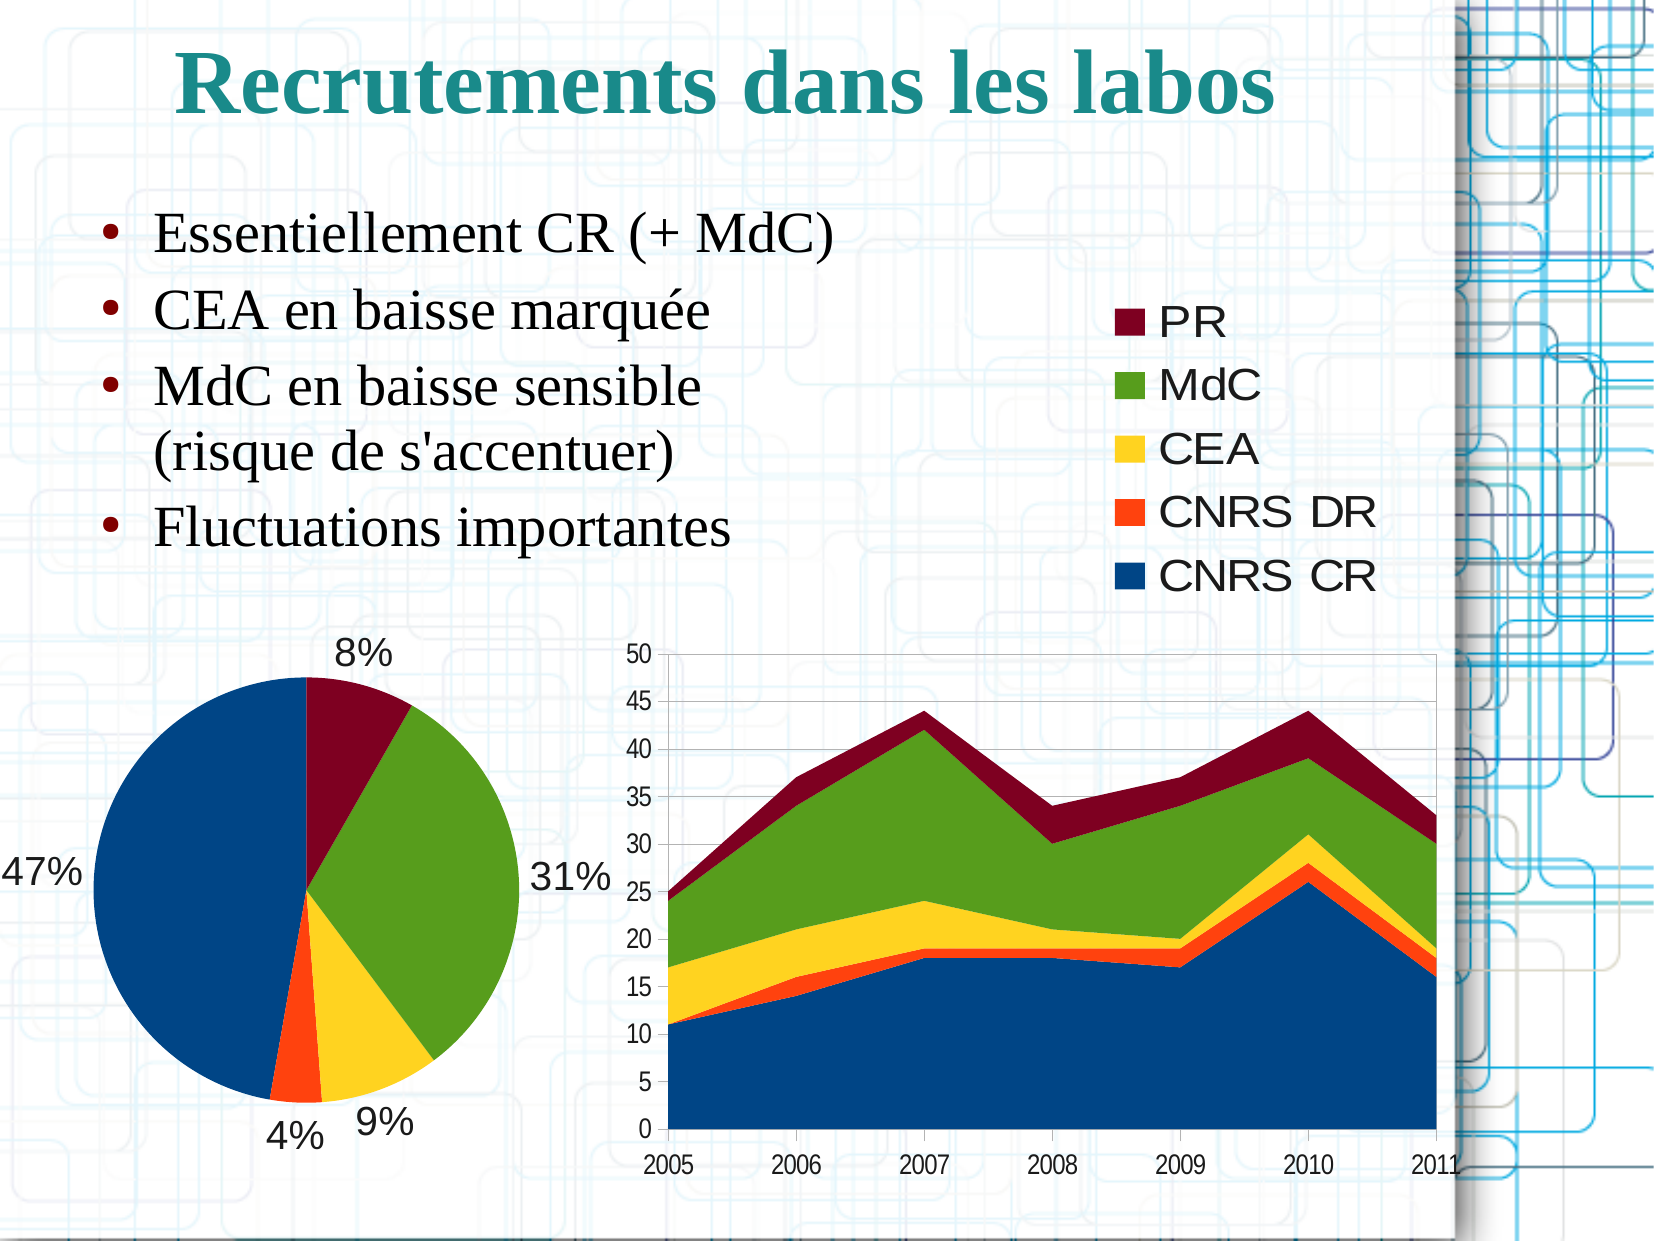

# Recrutements dans les labos
Essentiellement CR (+ MdC)
CEA en baisse marquée
MdC en baisse sensible
(risque de s'accentuer)
Fluctuations importantes